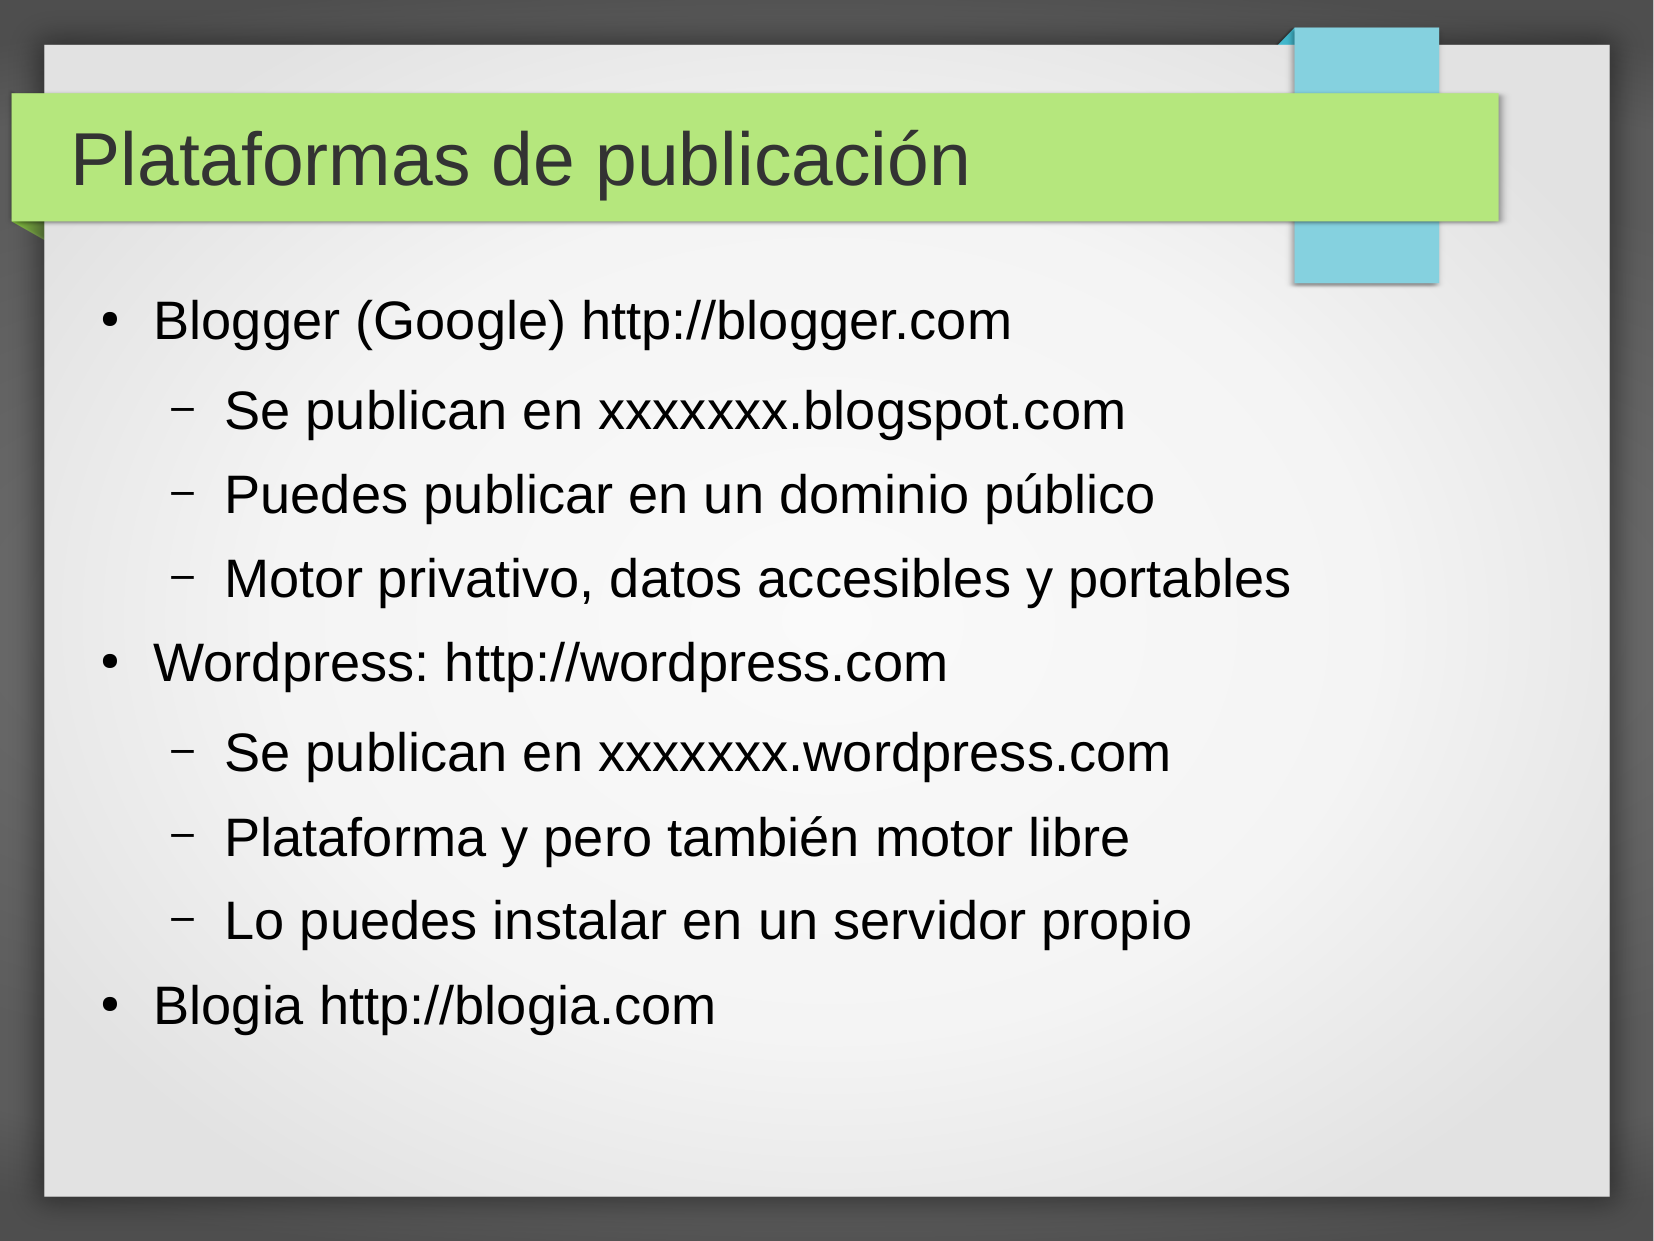

# Plataformas de publicación
Blogger (Google) http://blogger.com
Se publican en xxxxxxx.blogspot.com
Puedes publicar en un dominio público
Motor privativo, datos accesibles y portables
Wordpress: http://wordpress.com
Se publican en xxxxxxx.wordpress.com
Plataforma y pero también motor libre
Lo puedes instalar en un servidor propio
Blogia http://blogia.com